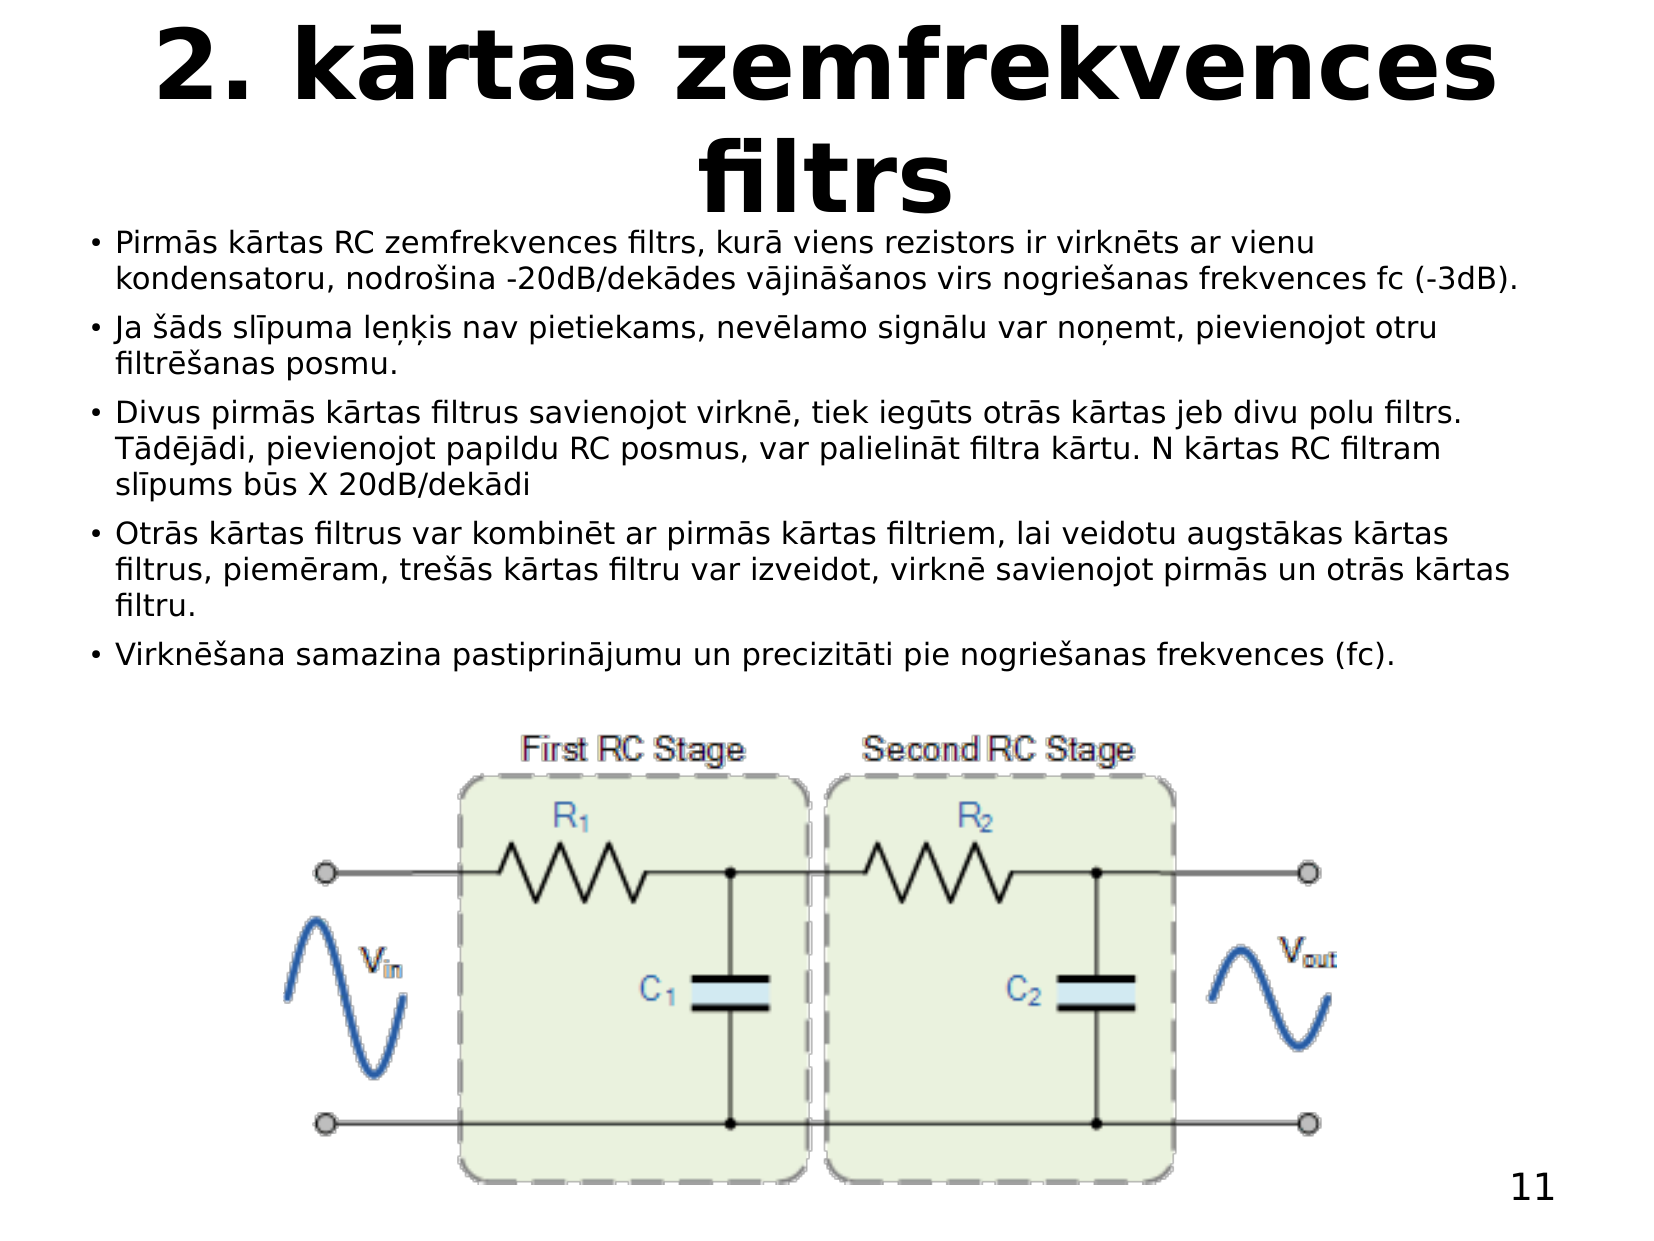

# 2. kārtas zemfrekvences filtrs
Pirmās kārtas RC zemfrekvences filtrs, kurā viens rezistors ir virknēts ar vienu kondensatoru, nodrošina -20dB/dekādes vājināšanos virs nogriešanas frekvences fc (-3dB).
Ja šāds slīpuma leņķis nav pietiekams, nevēlamo signālu var noņemt, pievienojot otru filtrēšanas posmu.
Divus pirmās kārtas filtrus savienojot virknē, tiek iegūts otrās kārtas jeb divu polu filtrs. Tādējādi, pievienojot papildu RC posmus, var palielināt filtra kārtu. N kārtas RC filtram slīpums būs X 20dB/dekādi
Otrās kārtas filtrus var kombinēt ar pirmās kārtas filtriem, lai veidotu augstākas kārtas filtrus, piemēram, trešās kārtas filtru var izveidot, virknē savienojot pirmās un otrās kārtas filtru.
Virknēšana samazina pastiprinājumu un precizitāti pie nogriešanas frekvences (fc).